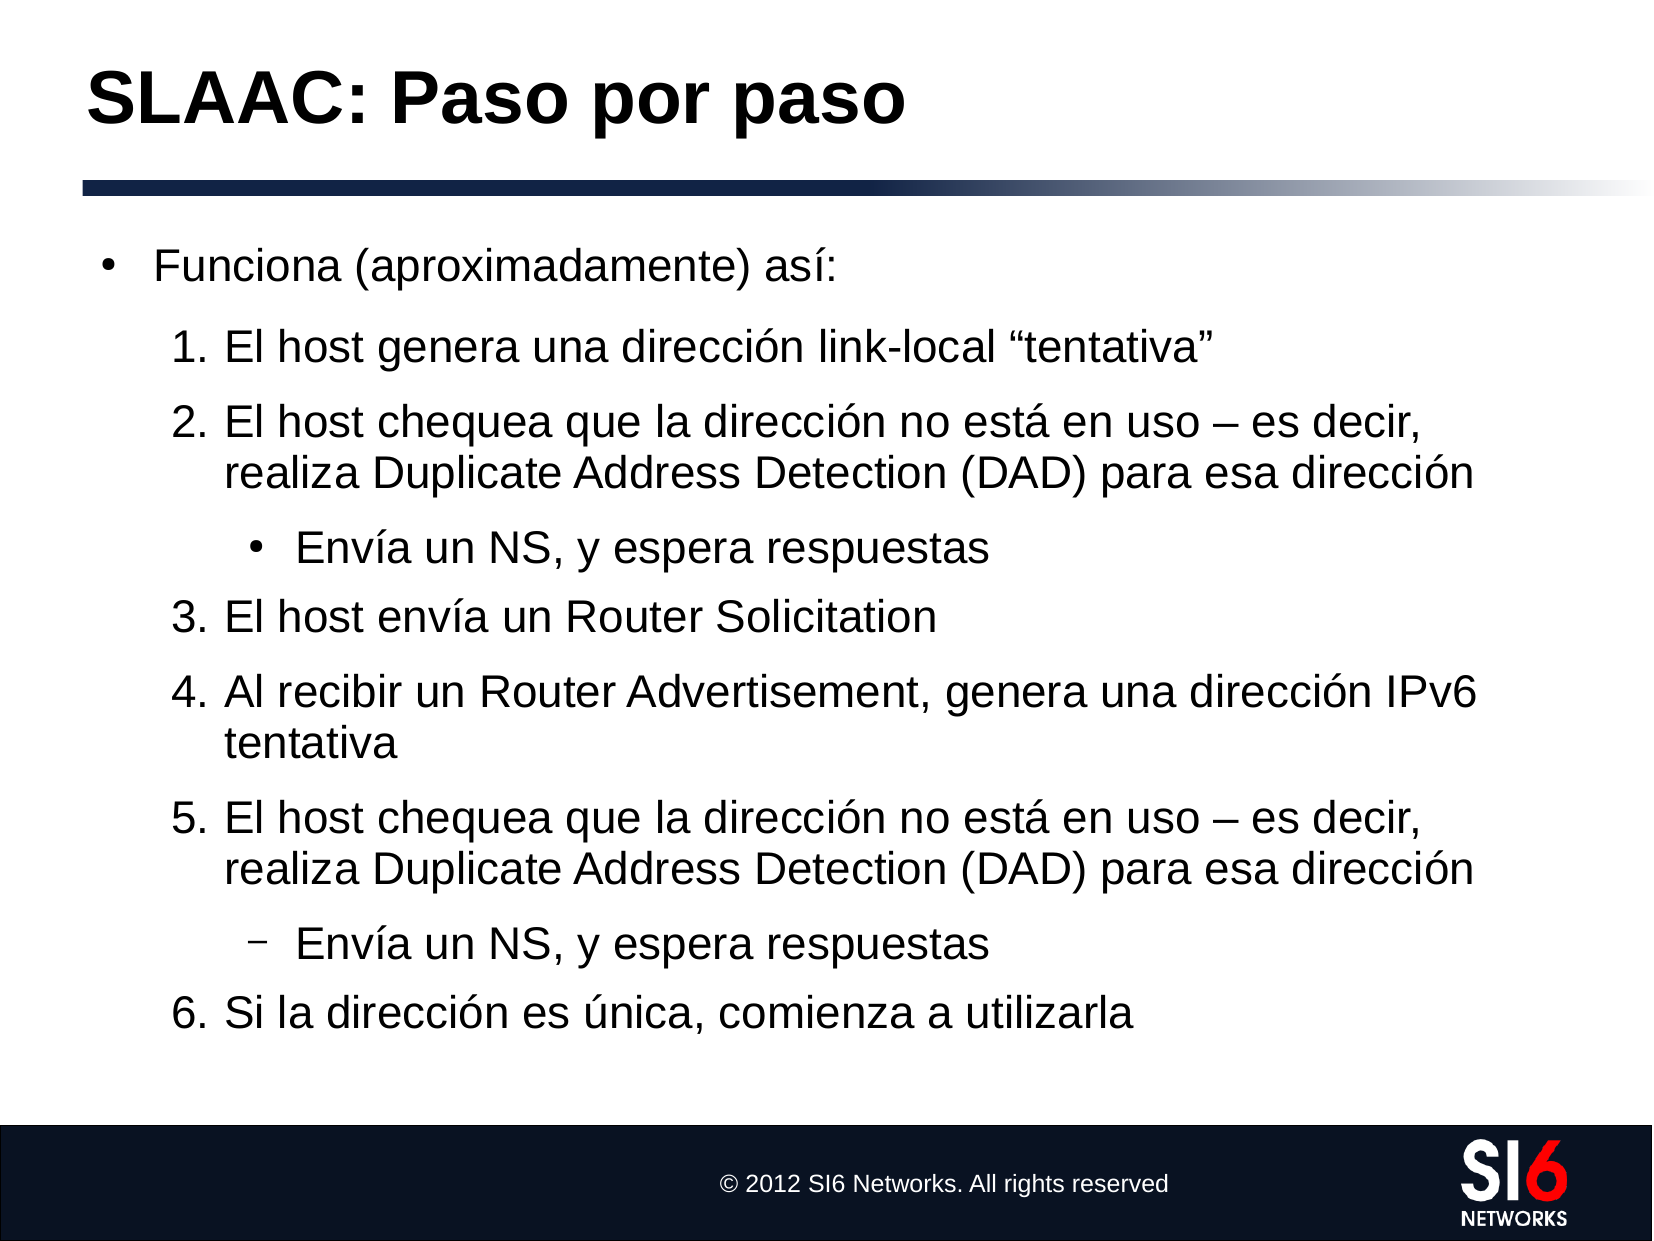

# SLAAC: Paso por paso
Funciona (aproximadamente) así:
El host genera una dirección link-local “tentativa”
El host chequea que la dirección no está en uso – es decir, realiza Duplicate Address Detection (DAD) para esa dirección
Envía un NS, y espera respuestas
El host envía un Router Solicitation
Al recibir un Router Advertisement, genera una dirección IPv6 tentativa
El host chequea que la dirección no está en uso – es decir, realiza Duplicate Address Detection (DAD) para esa dirección
Envía un NS, y espera respuestas
Si la dirección es única, comienza a utilizarla